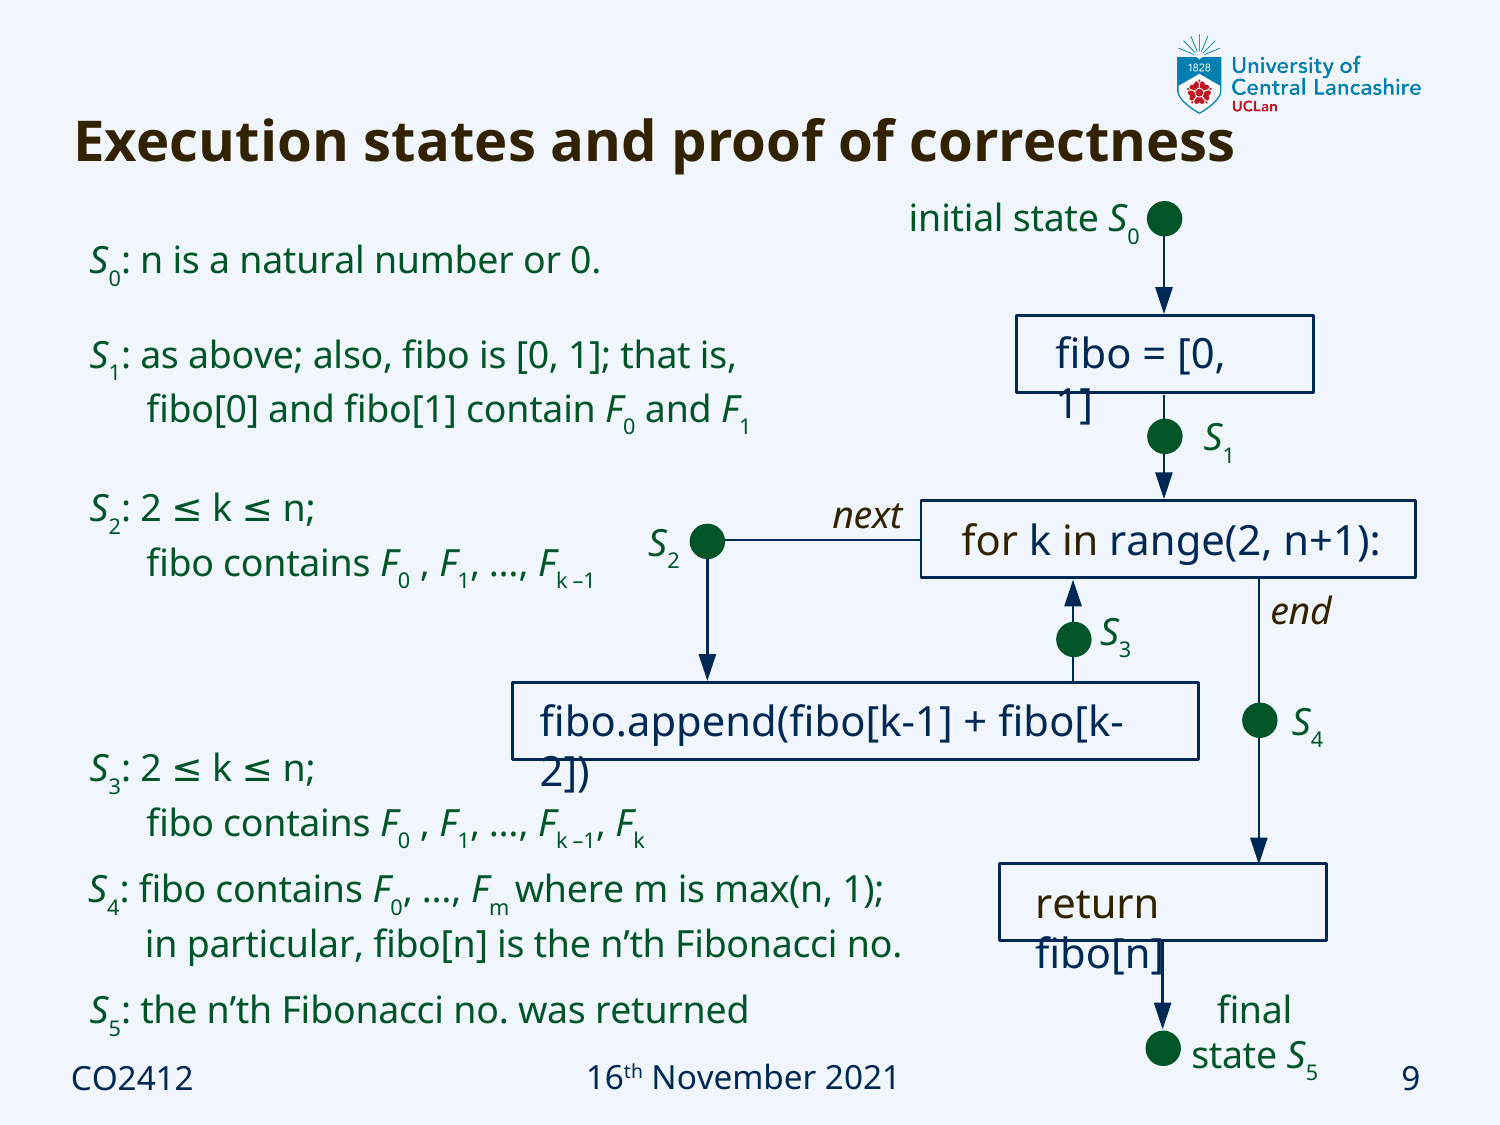

# Execution states and proof of correctness
initial state S0
S0: n is a natural number or 0.
fibo = [0, 1]
S1: as above; also, fibo is [0, 1]; that is,
 fibo[0] and fibo[1] contain F0 and F1
S1
S2: 2 ≤ k ≤ n;
 fibo contains F0 , F1, …, Fk –1
next
for k in range(2, n+1):
S2
end
S3
fibo.append(fibo[k-1] + fibo[k-2])
S4
S3: 2 ≤ k ≤ n;
 fibo contains F0 , F1, …, Fk –1, Fk
S4: fibo contains F0, …, Fm where m is max(n, 1);
 in particular, fibo[n] is the n’th Fibonacci no.
return fibo[n]
final
state S5
S5: the n’th Fibonacci no. was returned